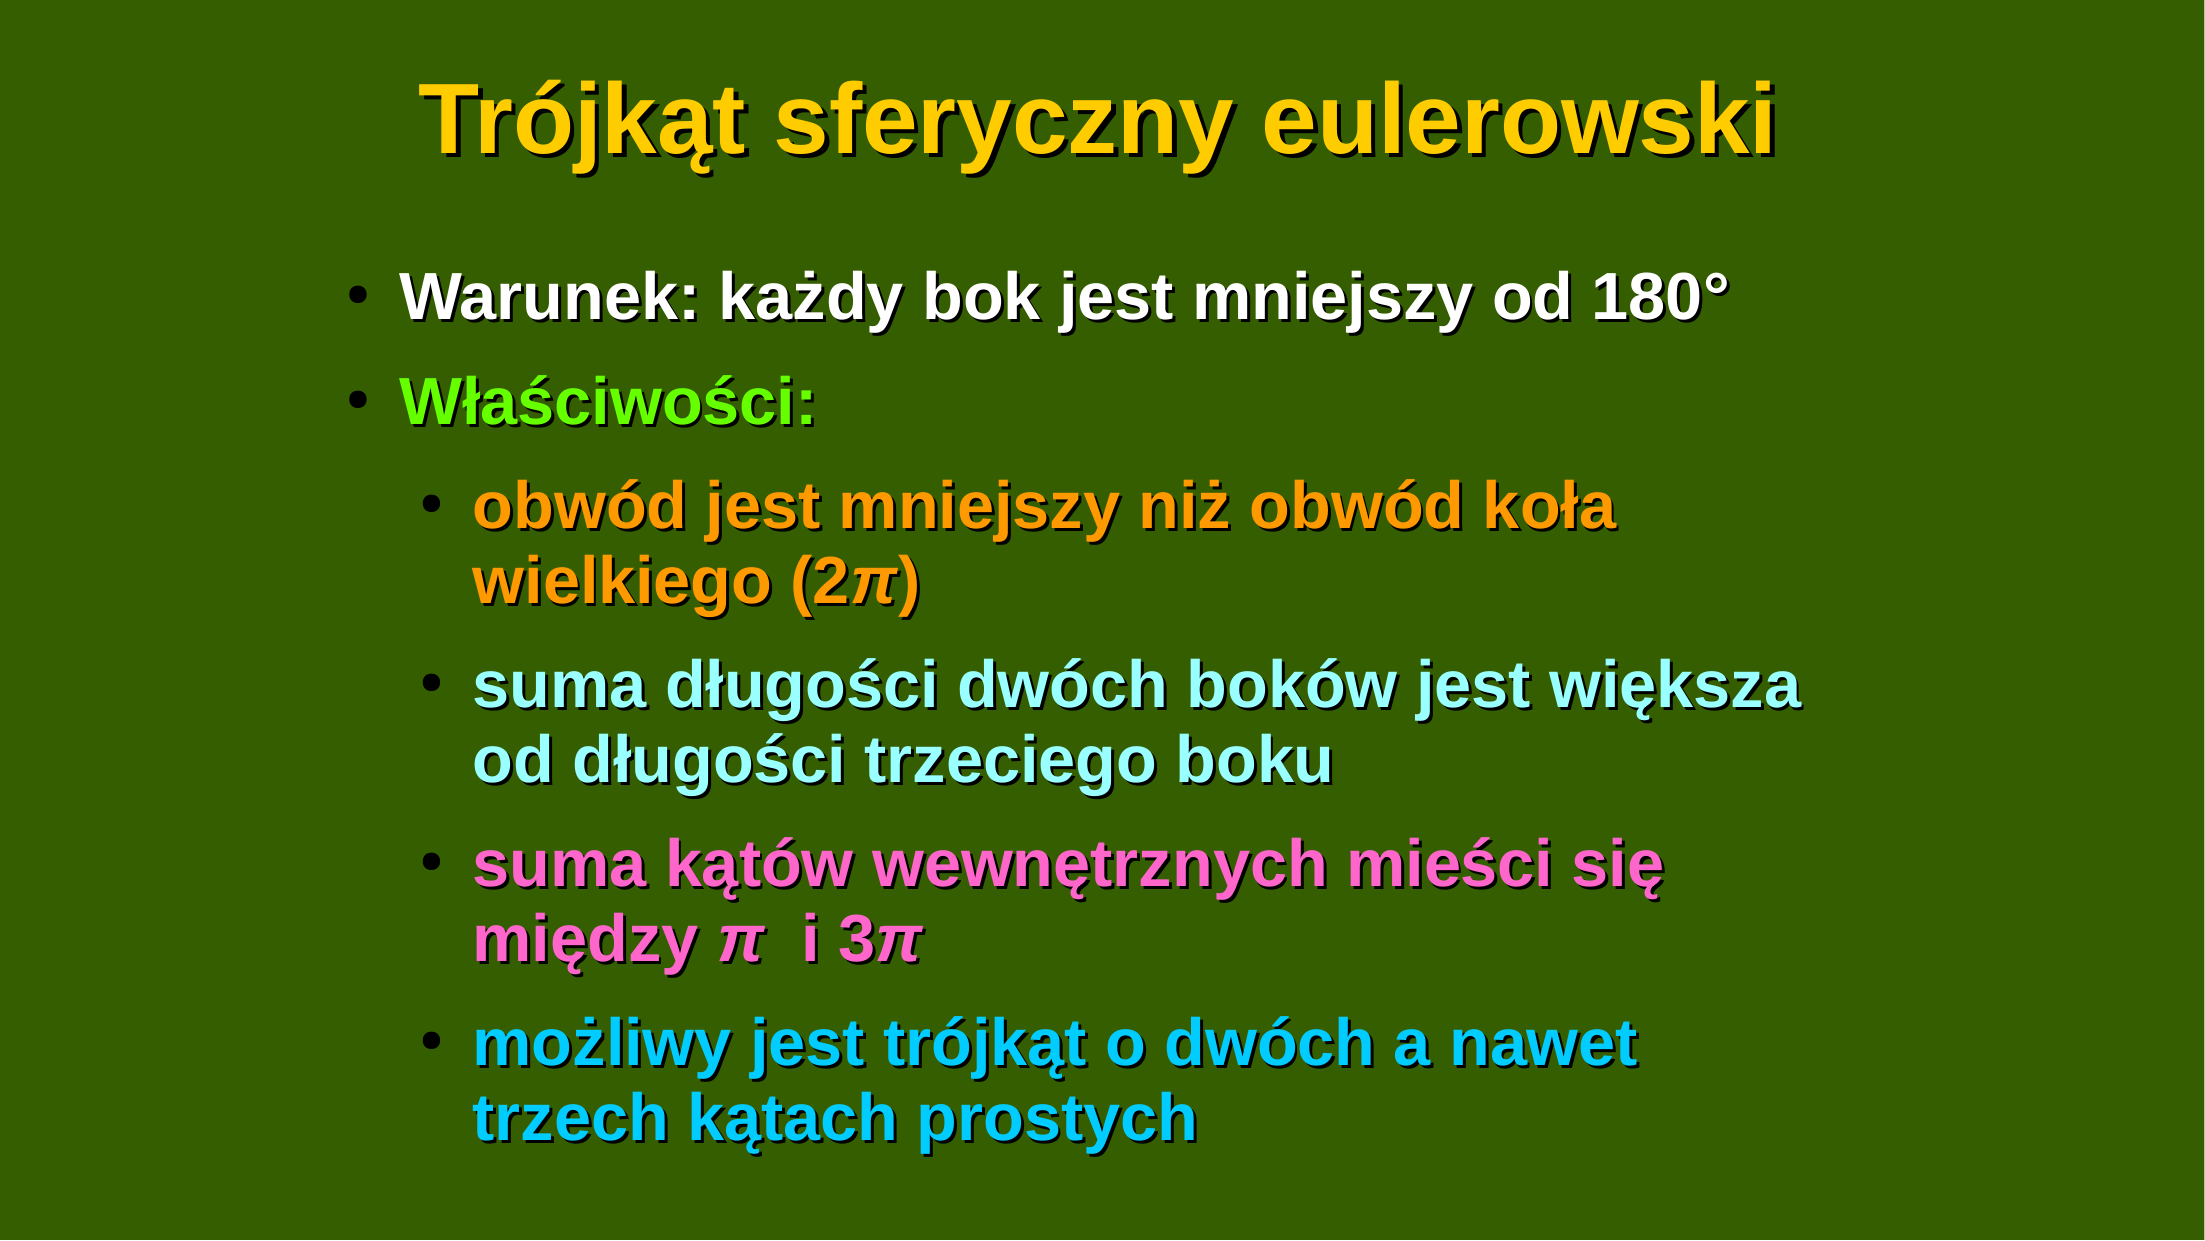

# Trójkąt sferyczny eulerowski
Warunek: każdy bok jest mniejszy od 180°
Właściwości:
obwód jest mniejszy niż obwód koła wielkiego (2π)
suma długości dwóch boków jest większa od długości trzeciego boku
suma kątów wewnętrznych mieści się między π i 3π
możliwy jest trójkąt o dwóch a nawet trzech kątach prostych